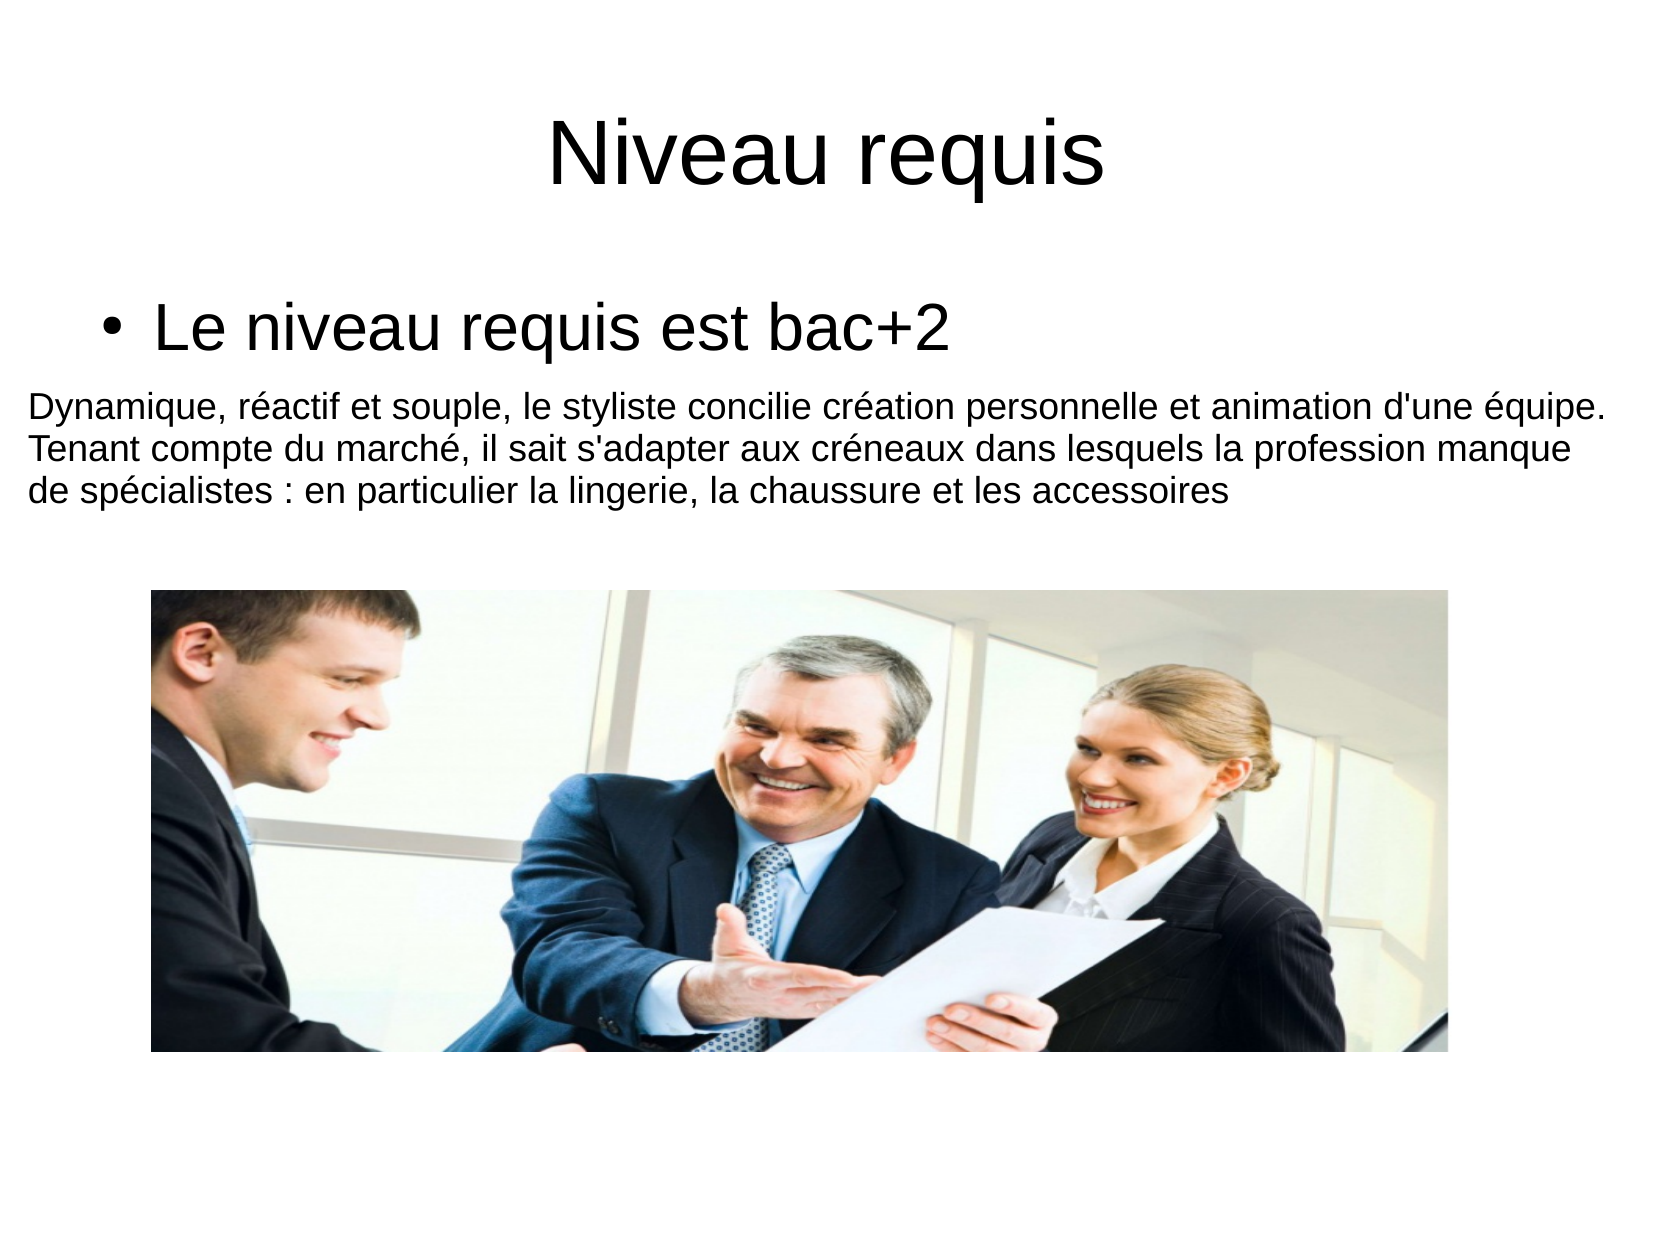

# Niveau requis
Le niveau requis est bac+2
Dynamique, réactif et souple, le styliste concilie création personnelle et animation d'une équipe. Tenant compte du marché, il sait s'adapter aux créneaux dans lesquels la profession manque de spécialistes : en particulier la lingerie, la chaussure et les accessoires